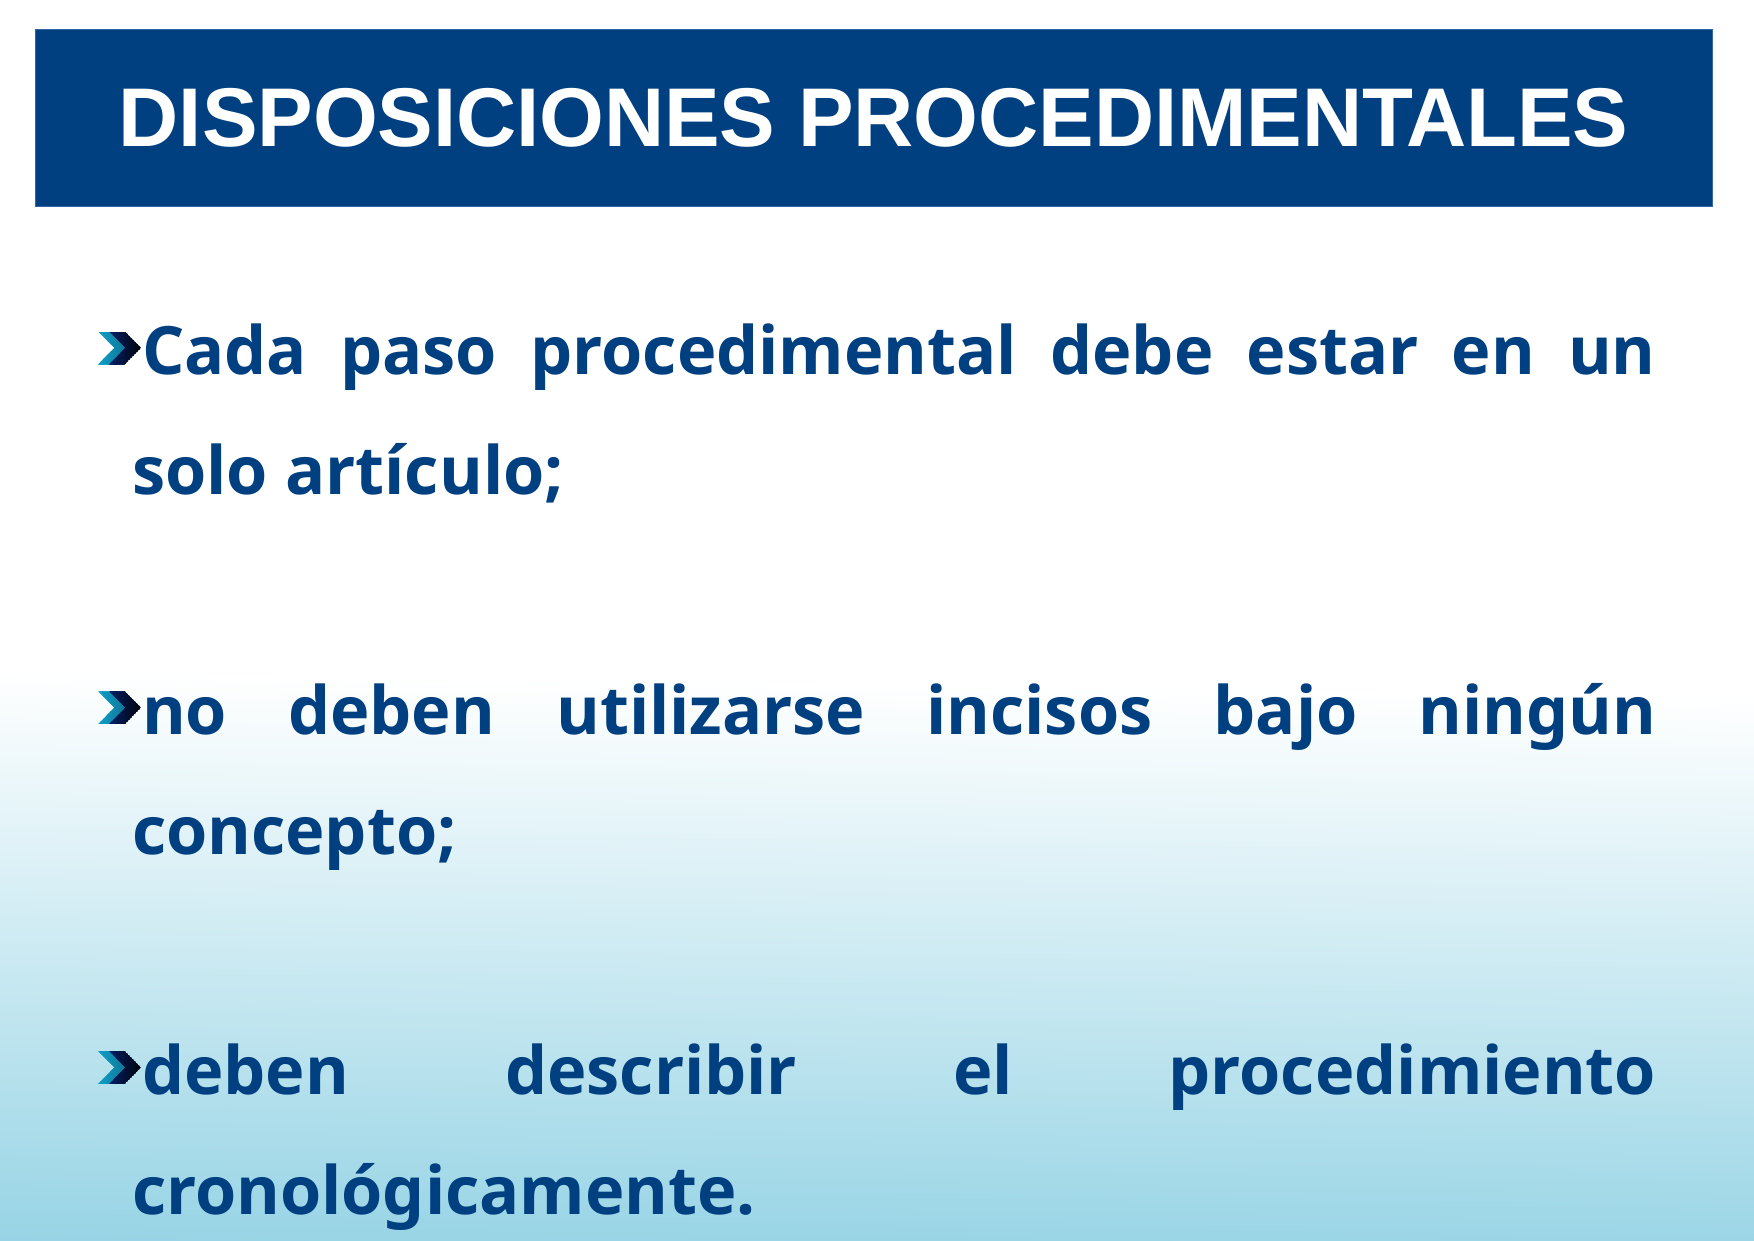

#
DISPOSICIONES PROCEDIMENTALES
Cada paso procedimental debe estar en un solo artículo;
no deben utilizarse incisos bajo ningún concepto;
deben describir el procedimiento cronológicamente.